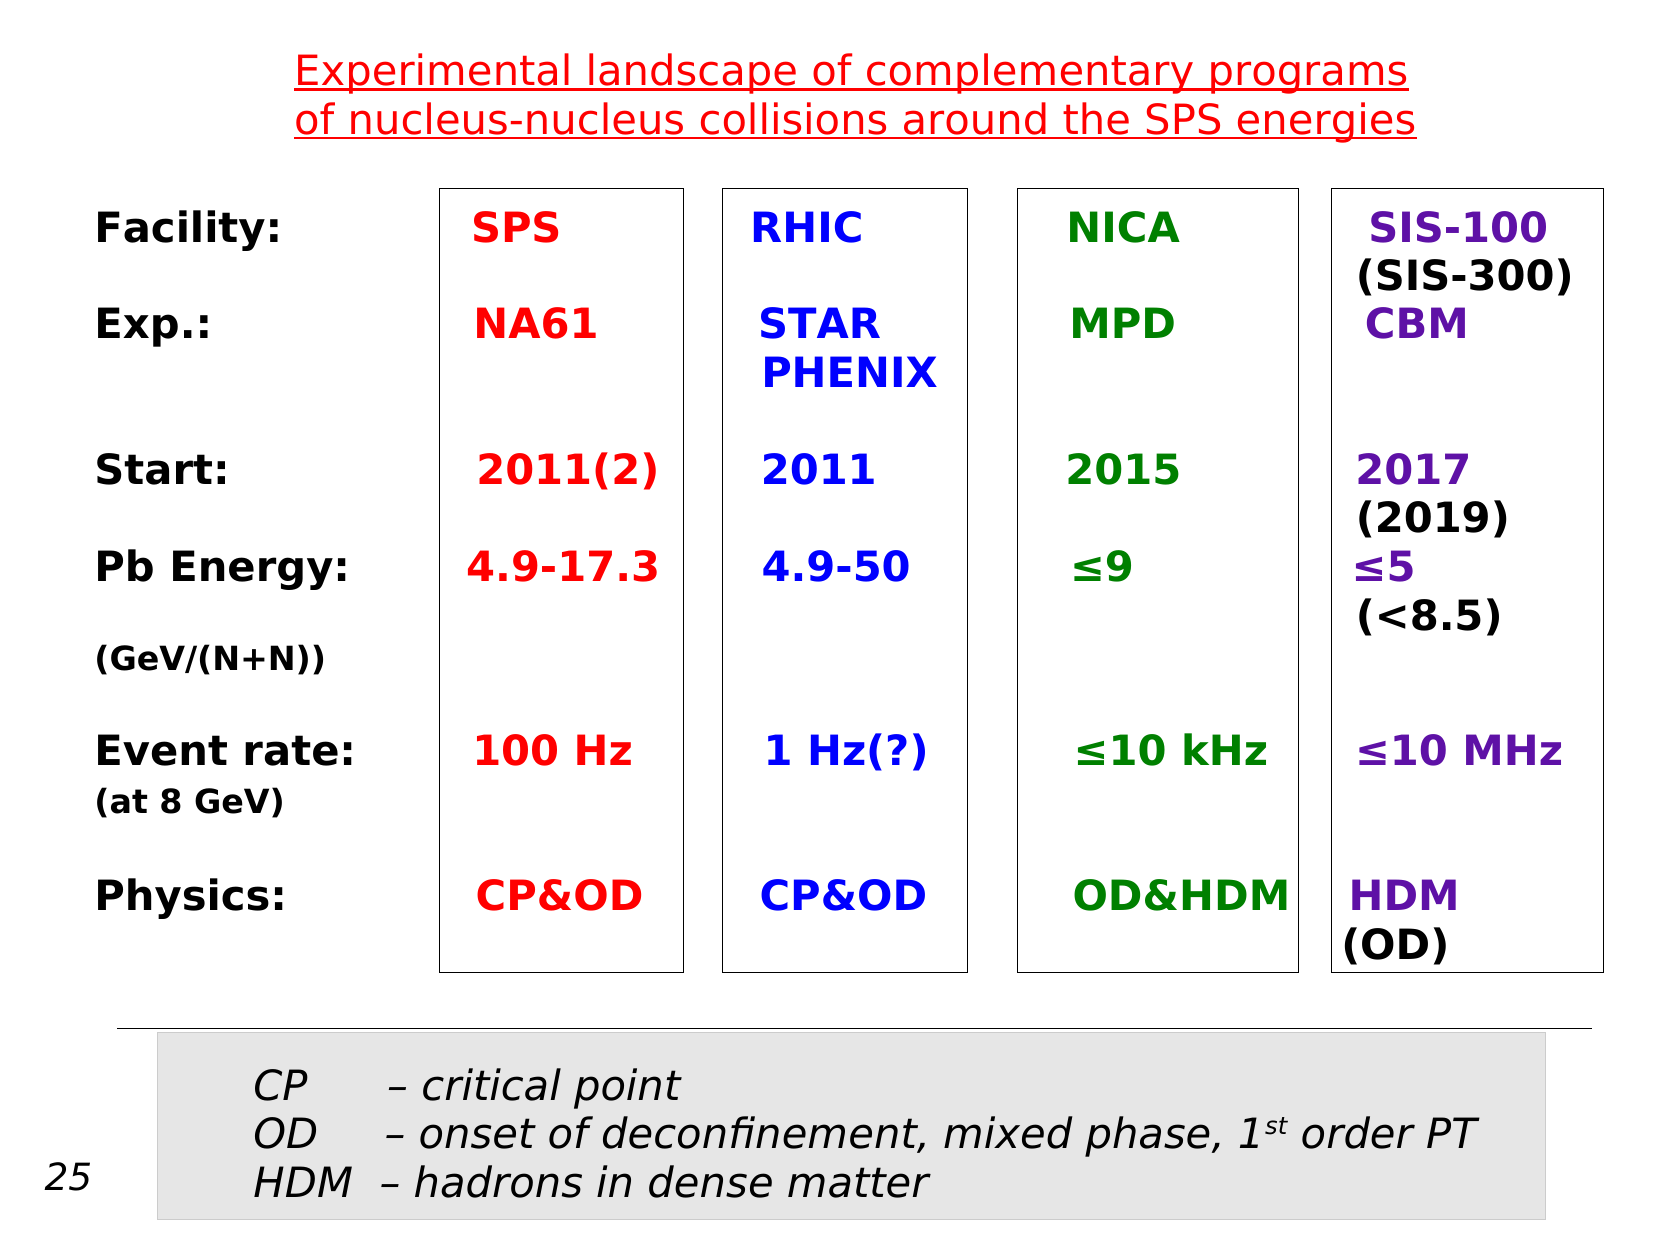

Experimental landscape of complementary programs
of nucleus-nucleus collisions around the SPS energies
Facility: SPS RHIC NICA SIS-100
 (SIS-300)
Exp.: NA61 STAR MPD CBM
 PHENIX
Start: 2011(2) 2011 2015 2017
 (2019)
Pb Energy: 4.9-17.3 4.9-50 ≤9 ≤5
 (<8.5)
(GeV/(N+N))
Event rate: 100 Hz 1 Hz(?) ≤10 kHz ≤10 MHz
(at 8 GeV)
Physics: CP&OD CP&OD OD&HDM HDM
 (OD)
CP – critical point
OD – onset of deconfinement, mixed phase, 1st order PT
HDM – hadrons in dense matter